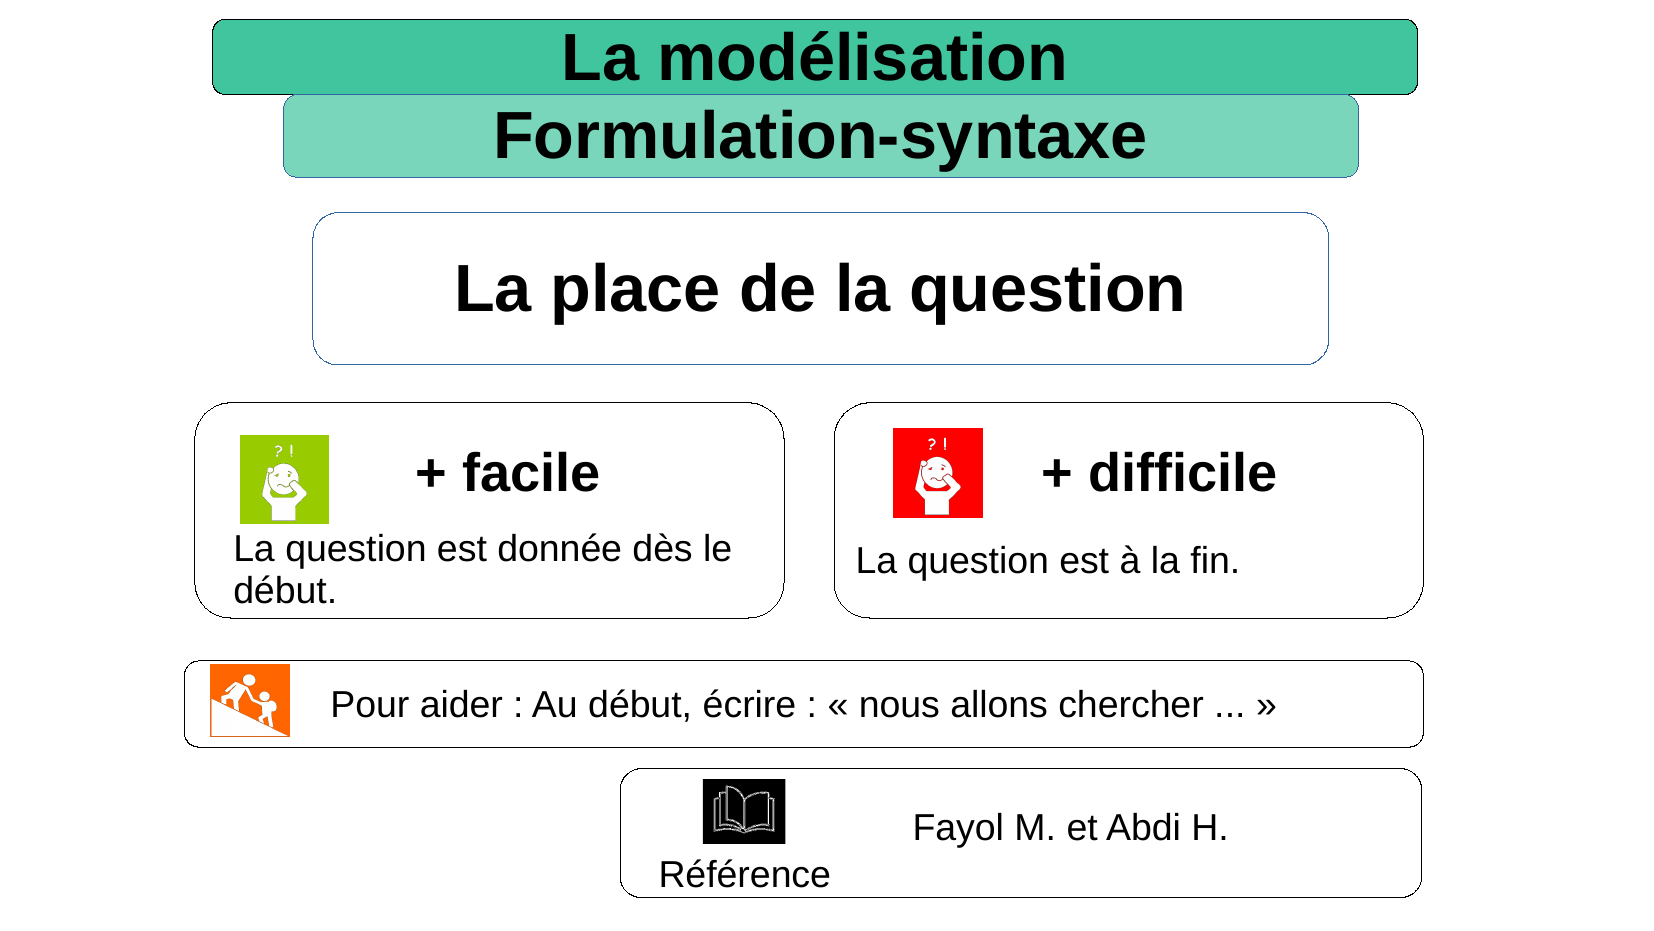

La modélisation
Formulation-syntaxe
La place de la question
+ facile
+ difficile
La question est donnée dès le
début.
La question est à la fin.
Pour aider : Au début, écrire : « nous allons chercher ... »
Fayol M. et Abdi H.
Référence